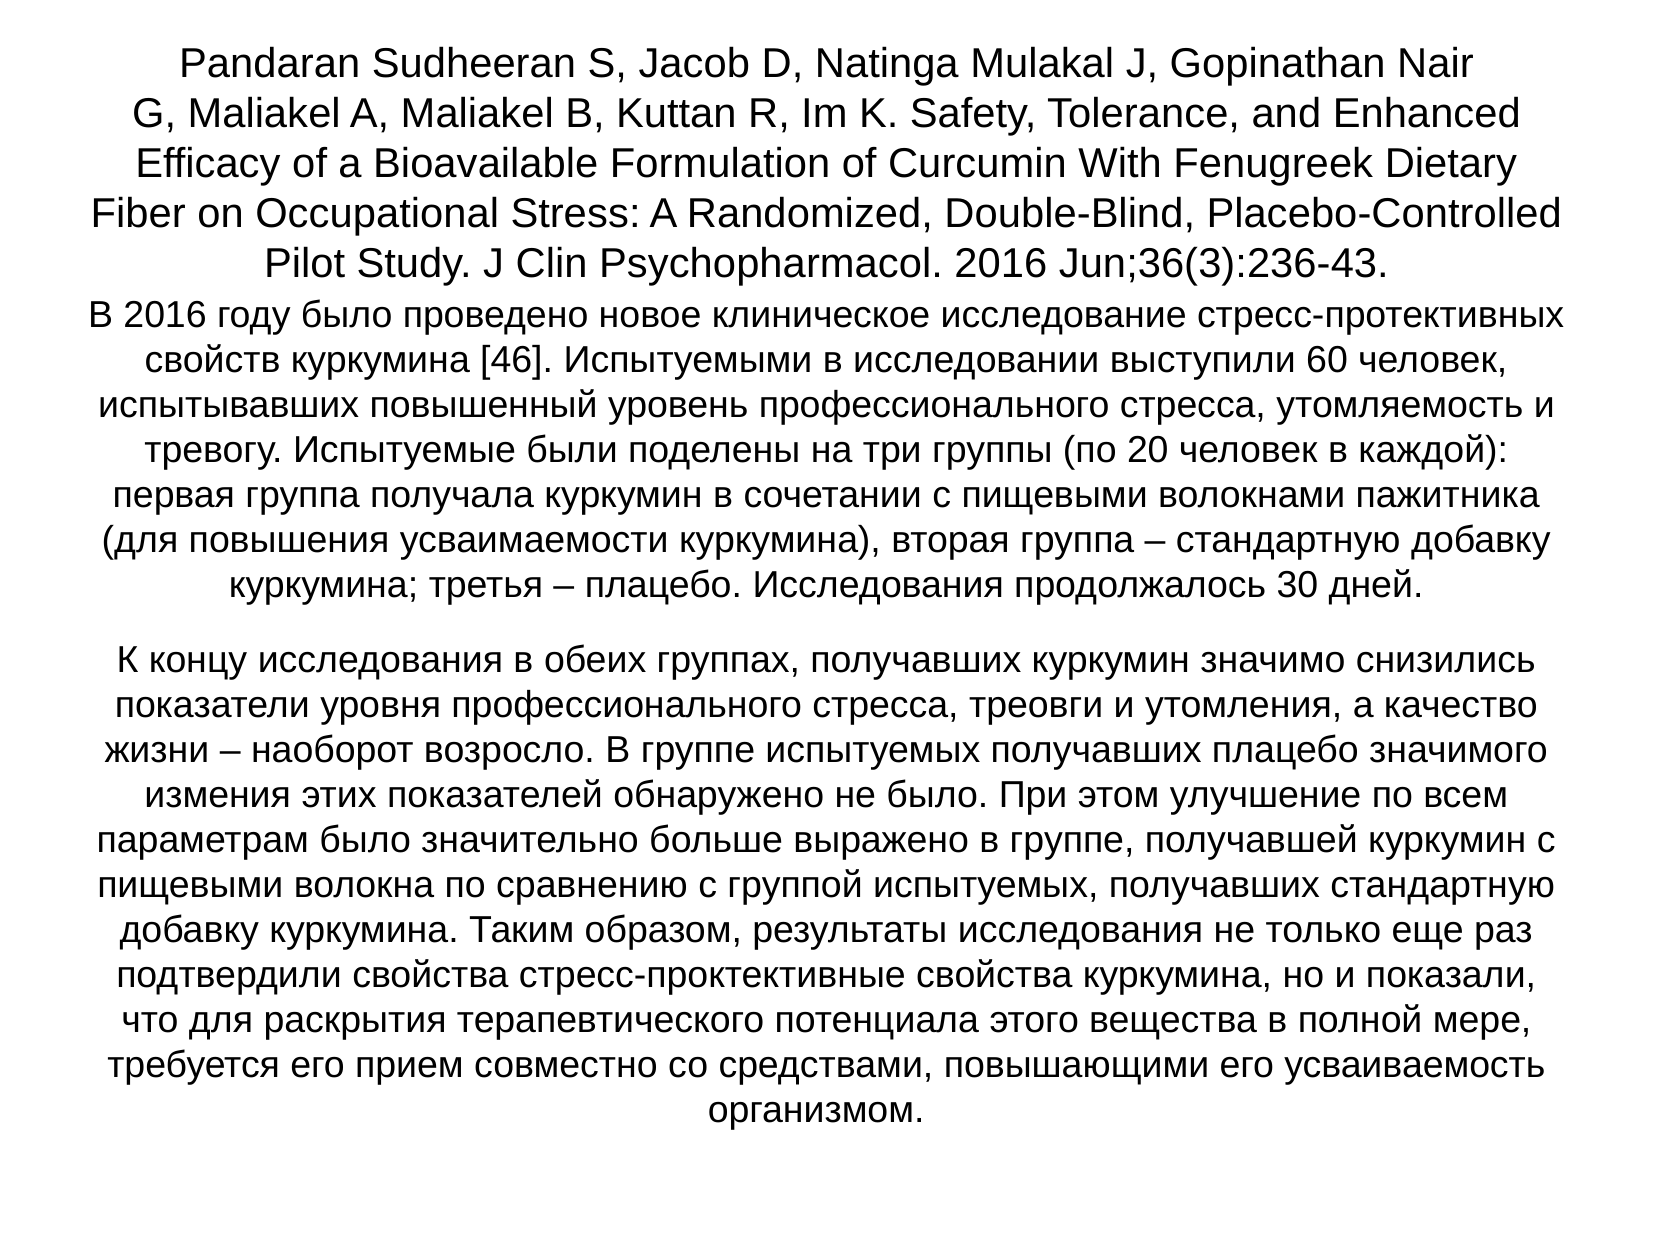

# Pandaran Sudheeran S, Jacob D, Natinga Mulakal J, Gopinathan Nair G, Maliakel A, Maliakel B, Kuttan R, Im K. Safety, Tolerance, and Enhanced Efficacy of a Bioavailable Formulation of Curcumin With Fenugreek Dietary Fiber on Occupational Stress: A Randomized, Double-Blind, Placebo-Controlled Pilot Study. J Clin Psychopharmacol. 2016 Jun;36(3):236-43.
В 2016 году было проведено новое клиническое исследование стресс-протективных свойств куркумина [46]. Испытуемыми в исследовании выступили 60 человек, испытывавших повышенный уровень профессионального стресса, утомляемость и тревогу. Испытуемые были поделены на три группы (по 20 человек в каждой): первая группа получала куркумин в сочетании с пищевыми волокнами пажитника (для повышения усваимаемости куркумина), вторая группа – стандартную добавку куркумина; третья – плацебо. Исследования продолжалось 30 дней.
К концу исследования в обеих группах, получавших куркумин значимо снизились показатели уровня профессионального стресса, треовги и утомления, а качество жизни – наоборот возросло. В группе испытуемых получавших плацебо значимого измения этих показателей обнаружено не было. При этом улучшение по всем параметрам было значительно больше выражено в группе, получавшей куркумин с пищевыми волокна по сравнению с группой испытуемых, получавших стандартную добавку куркумина. Таким образом, результаты исследования не только еще раз подтвердили свойства стресс-проктективные свойства куркумина, но и показали, что для раскрытия терапевтического потенциала этого вещества в полной мере, требуется его прием совместно со средствами, повышающими его усваиваемость организмом.